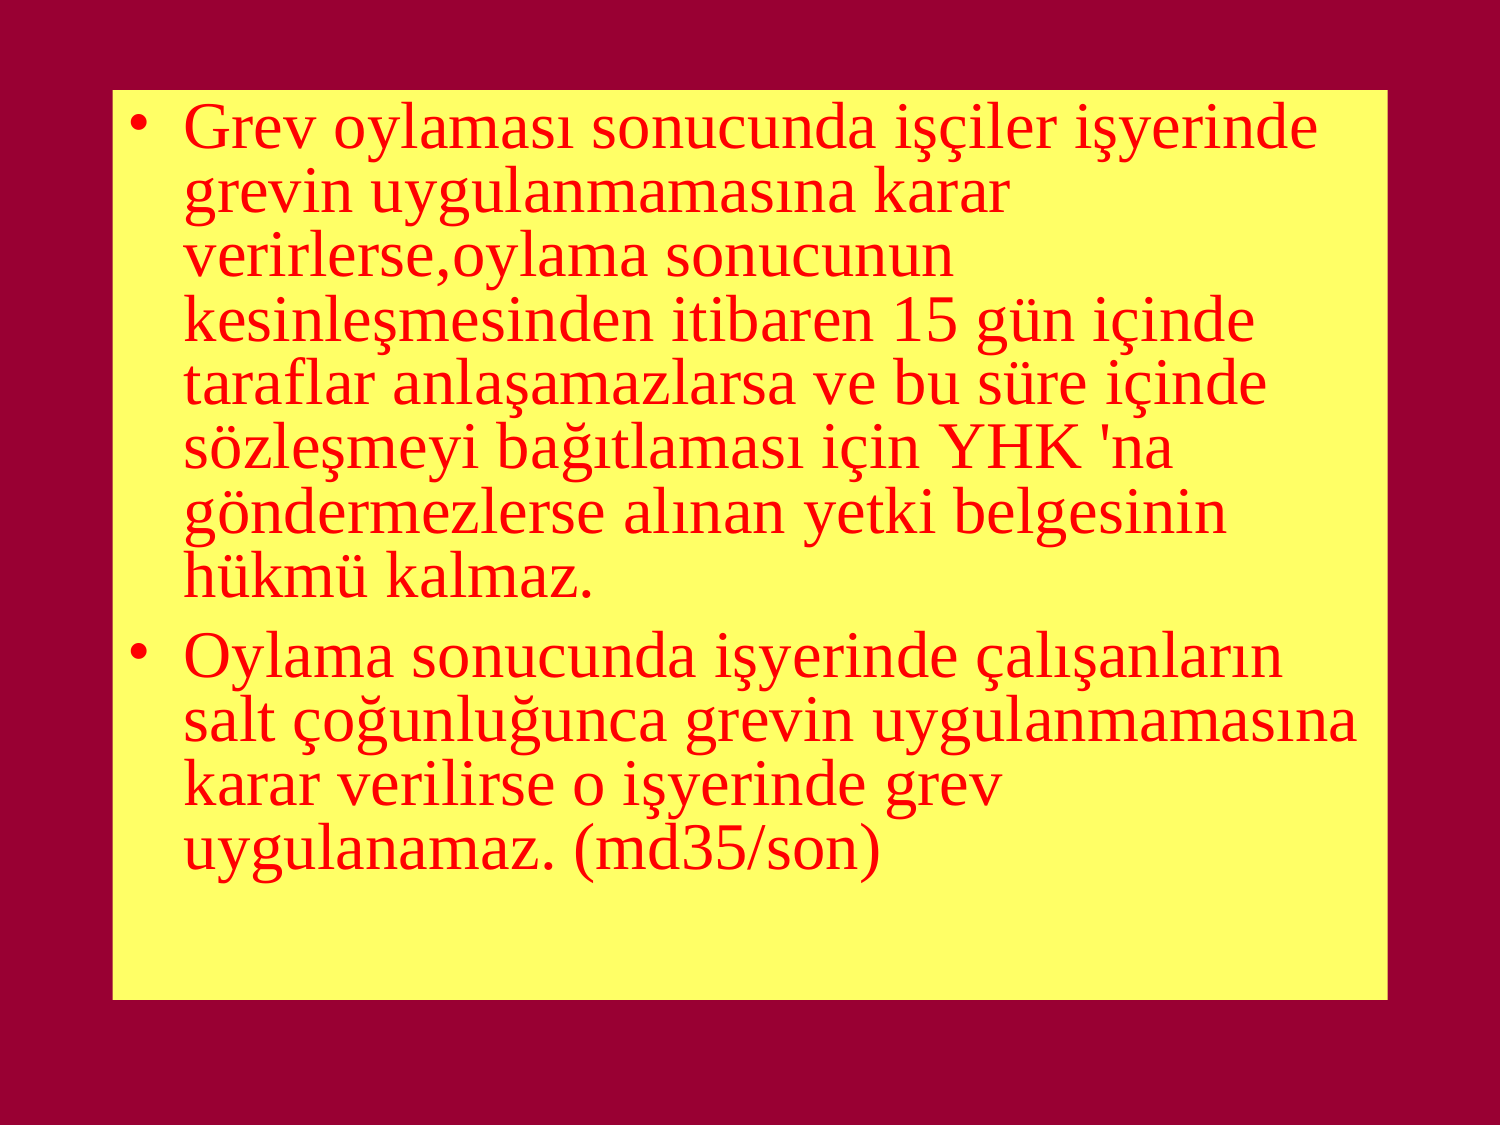

# Grev oylaması sonucunda işçiler işyerinde grevin uygulanmamasına karar verirlerse,oylama sonucunun kesinleşmesinden itibaren 15 gün içinde taraflar anlaşamazlarsa ve bu süre içinde sözleşmeyi bağıtlaması için YHK 'na göndermezlerse alınan yetki belgesinin hükmü kalmaz.
Oylama sonucunda işyerinde çalışanların salt çoğunluğunca grevin uygulanmamasına karar verilirse o işyerinde grev uygulanamaz. (md35/son)